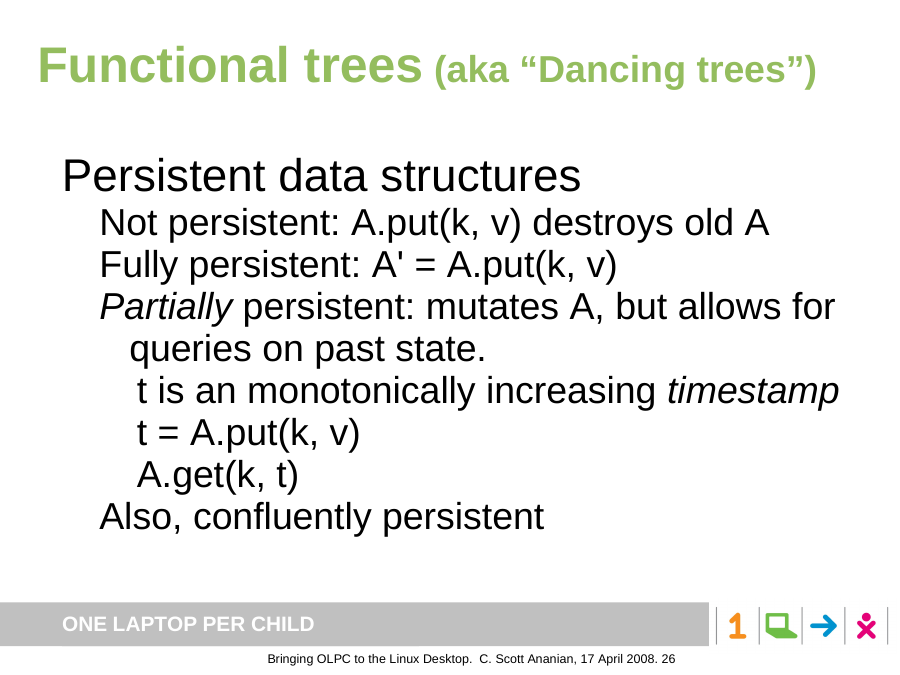

# Functional trees (aka “Dancing trees”)
Persistent data structures
Not persistent: A.put(k, v) destroys old A
Fully persistent: A' = A.put(k, v)
Partially persistent: mutates A, but allows for queries on past state.
t is an monotonically increasing timestamp
t = A.put(k, v)
A.get(k, t)
Also, confluently persistent